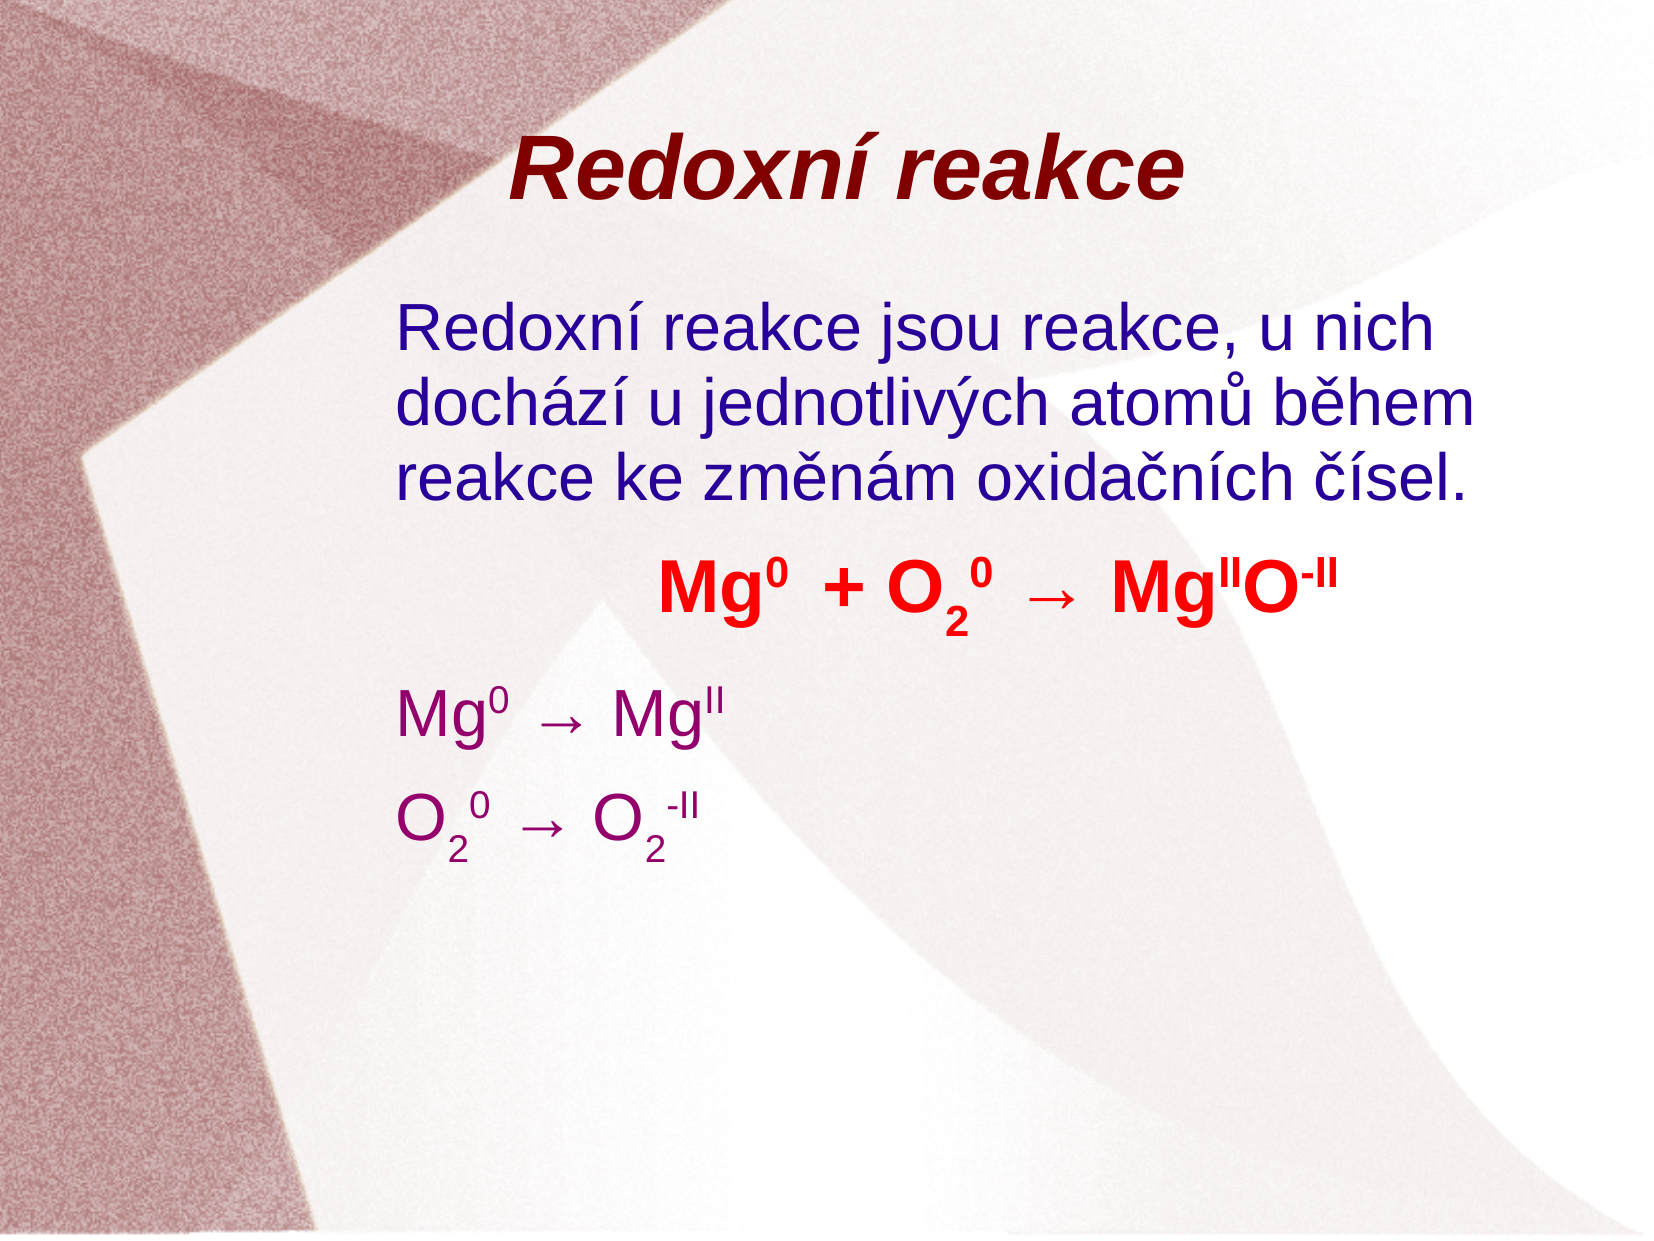

# Redoxní reakce
Redoxní reakce jsou reakce, u nich dochází u jednotlivých atomů během reakce ke změnám oxidačních čísel.
Mg0 + O20 → MgIIO-II
Mg0 → MgII
O20 → O2-II